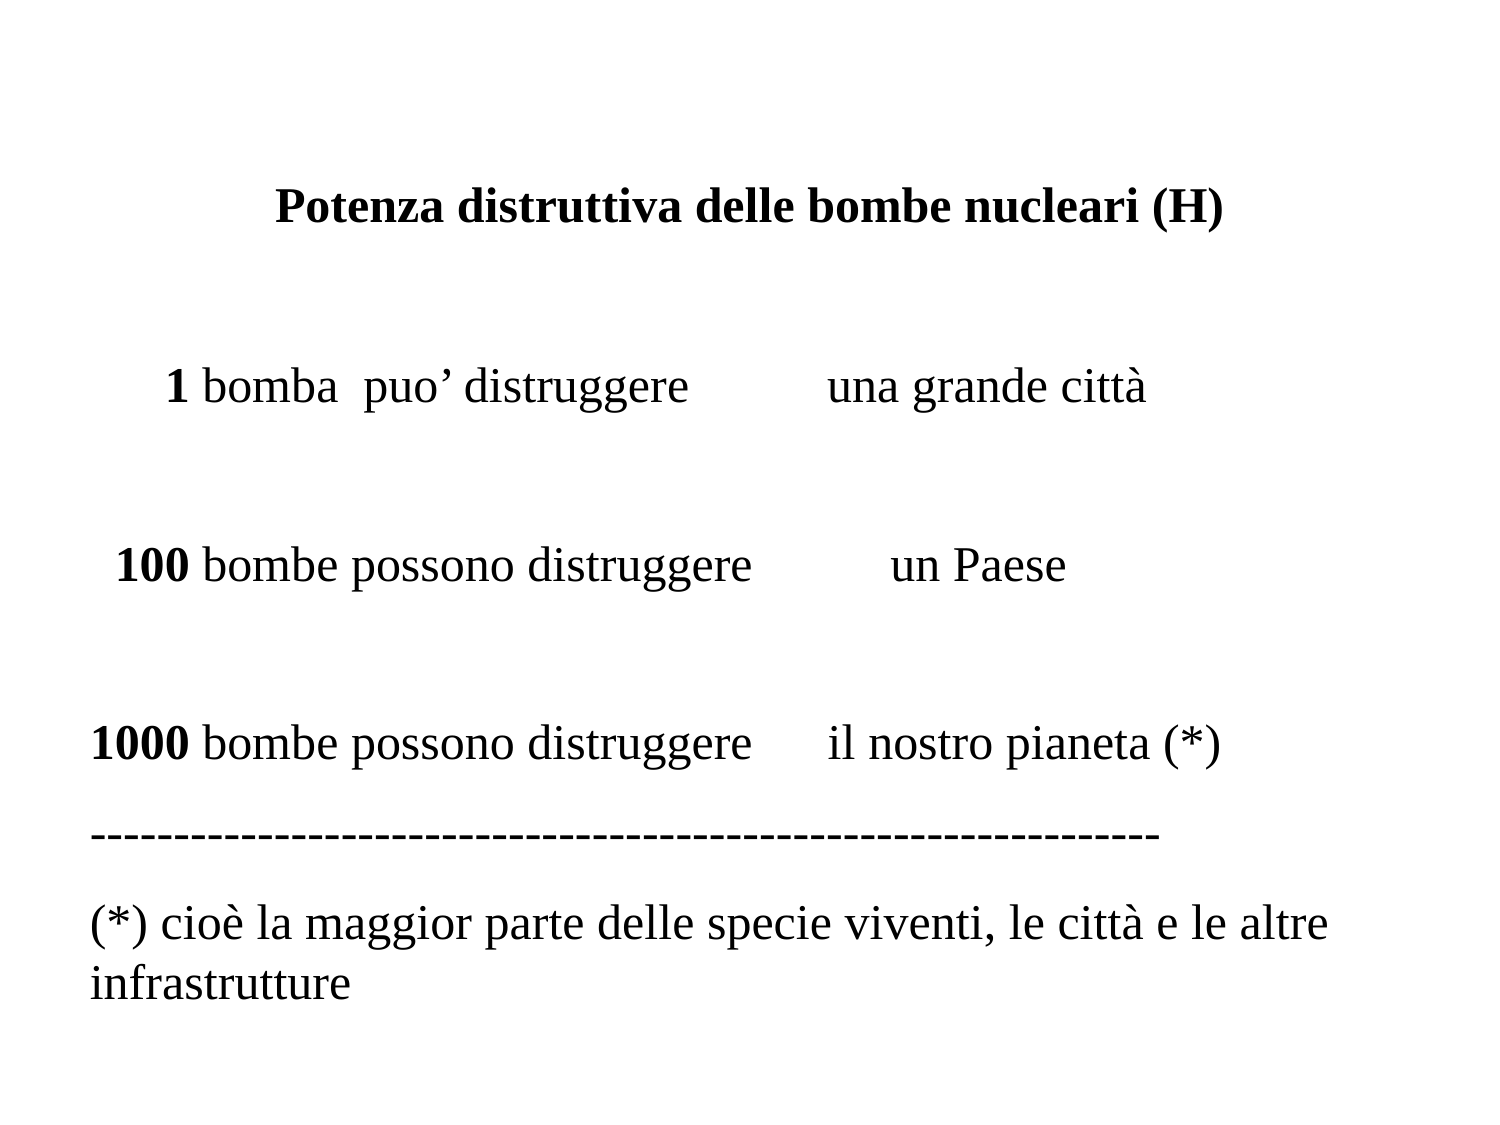

# Potenza distruttiva delle bombe nucleari (H)
 1 bomba puo’ distruggere una grande città
 100 bombe possono distruggere un Paese
1000 bombe possono distruggere il nostro pianeta (*)
----------------------------------------------------------------
(*) cioè la maggior parte delle specie viventi, le città e le altre infrastrutture